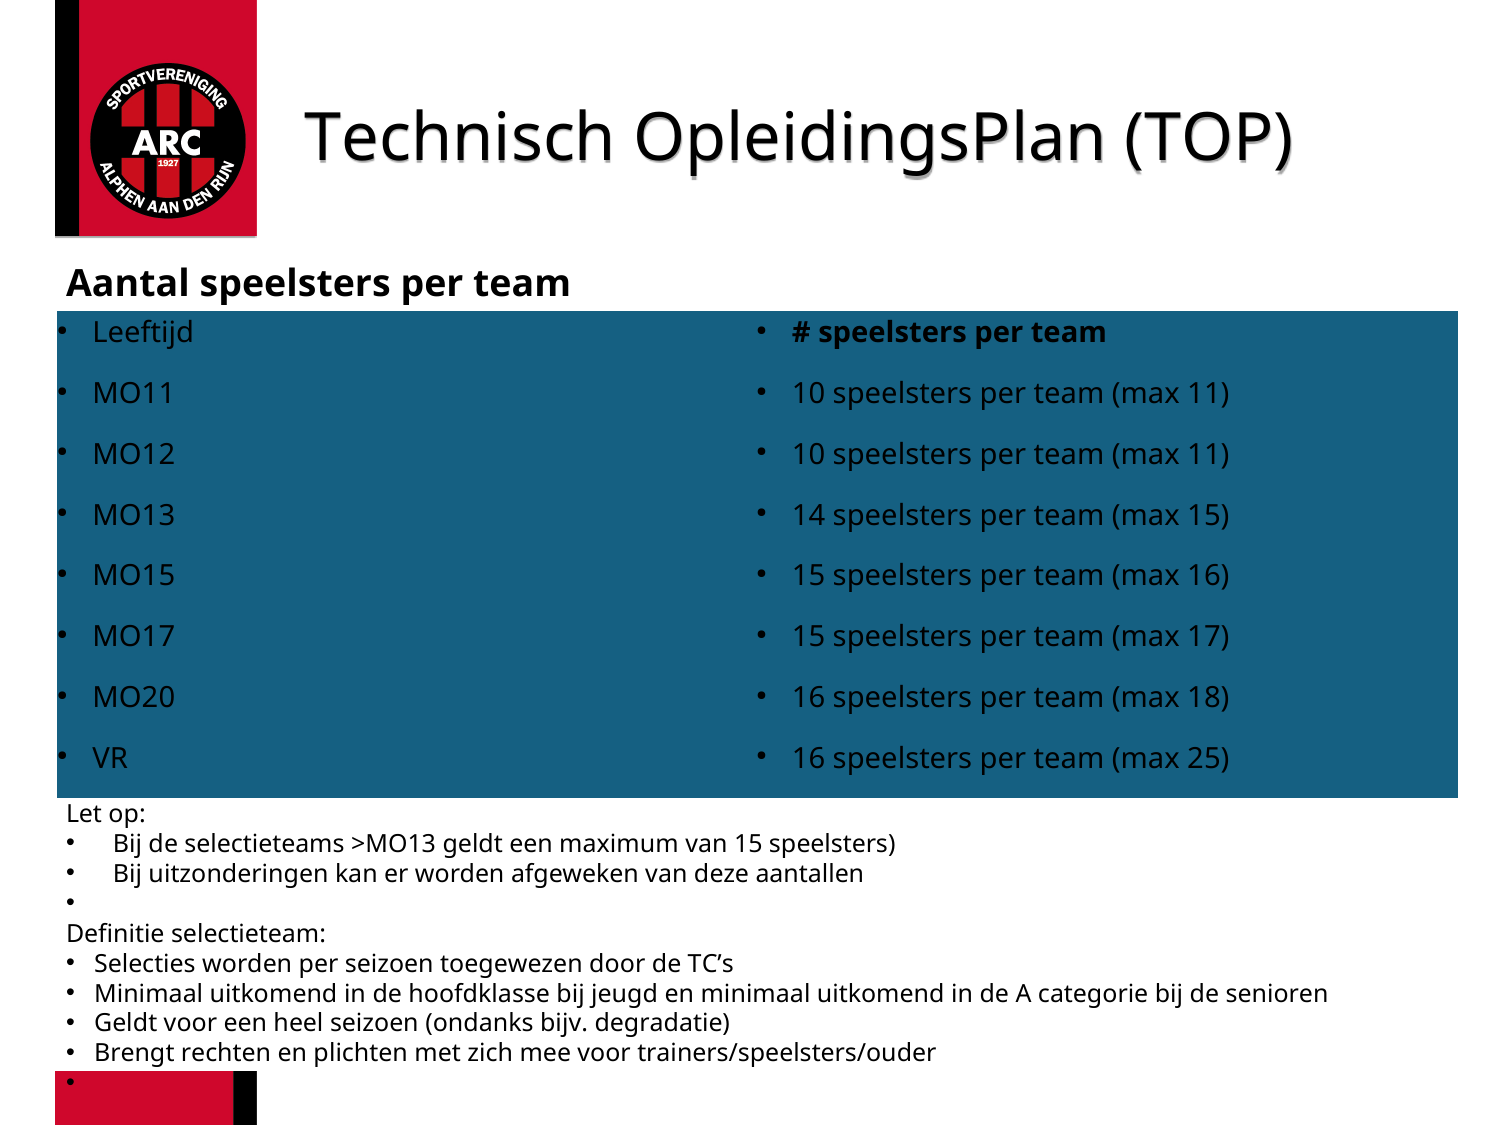

Technisch OpleidingsPlan (TOP)
# Aantal speelsters per team
| Leeftijd | # speelsters per team |
| --- | --- |
| MO11 | 10 speelsters per team (max 11) |
| MO12 | 10 speelsters per team (max 11) |
| MO13 | 14 speelsters per team (max 15) |
| MO15 | 15 speelsters per team (max 16) |
| MO17 | 15 speelsters per team (max 17) |
| MO20 | 16 speelsters per team (max 18) |
| VR | 16 speelsters per team (max 25) |
Let op:
Bij de selectieteams >MO13 geldt een maximum van 15 speelsters)
Bij uitzonderingen kan er worden afgeweken van deze aantallen
Definitie selectieteam:
Selecties worden per seizoen toegewezen door de TC’s
Minimaal uitkomend in de hoofdklasse bij jeugd en minimaal uitkomend in de A categorie bij de senioren
Geldt voor een heel seizoen (ondanks bijv. degradatie)
Brengt rechten en plichten met zich mee voor trainers/speelsters/ouder